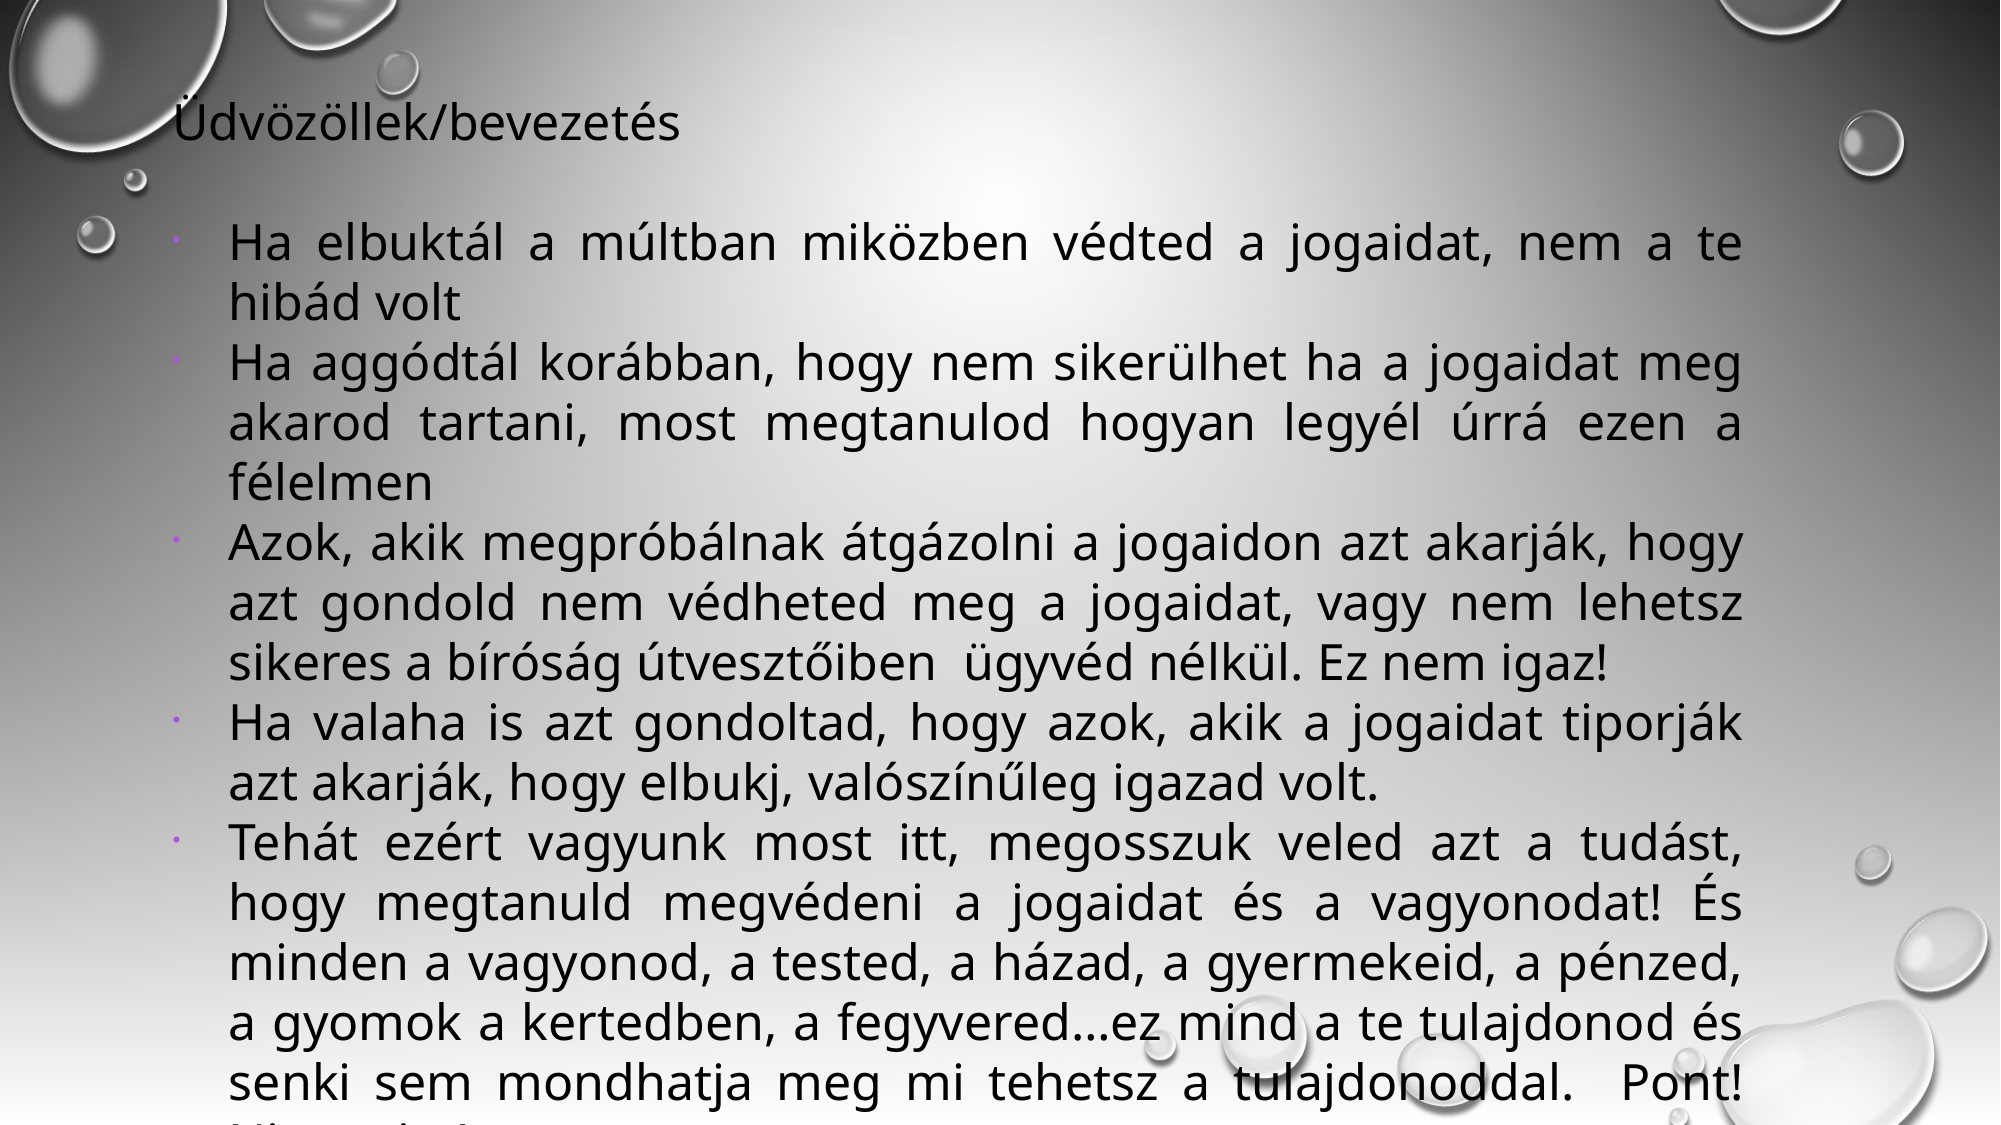

Üdvözöllek/bevezetés
Ha elbuktál a múltban miközben védted a jogaidat, nem a te hibád volt
Ha aggódtál korábban, hogy nem sikerülhet ha a jogaidat meg akarod tartani, most megtanulod hogyan legyél úrrá ezen a félelmen
Azok, akik megpróbálnak átgázolni a jogaidon azt akarják, hogy azt gondold nem védheted meg a jogaidat, vagy nem lehetsz sikeres a bíróság útvesztőiben ügyvéd nélkül. Ez nem igaz!
Ha valaha is azt gondoltad, hogy azok, akik a jogaidat tiporják azt akarják, hogy elbukj, valószínűleg igazad volt.
Tehát ezért vagyunk most itt, megosszuk veled azt a tudást, hogy megtanuld megvédeni a jogaidat és a vagyonodat! És minden a vagyonod, a tested, a házad, a gyermekeid, a pénzed, a gyomok a kertedben, a fegyvered…ez mind a te tulajdonod és senki sem mondhatja meg mi tehetsz a tulajdonoddal. Pont! Nincs vita!